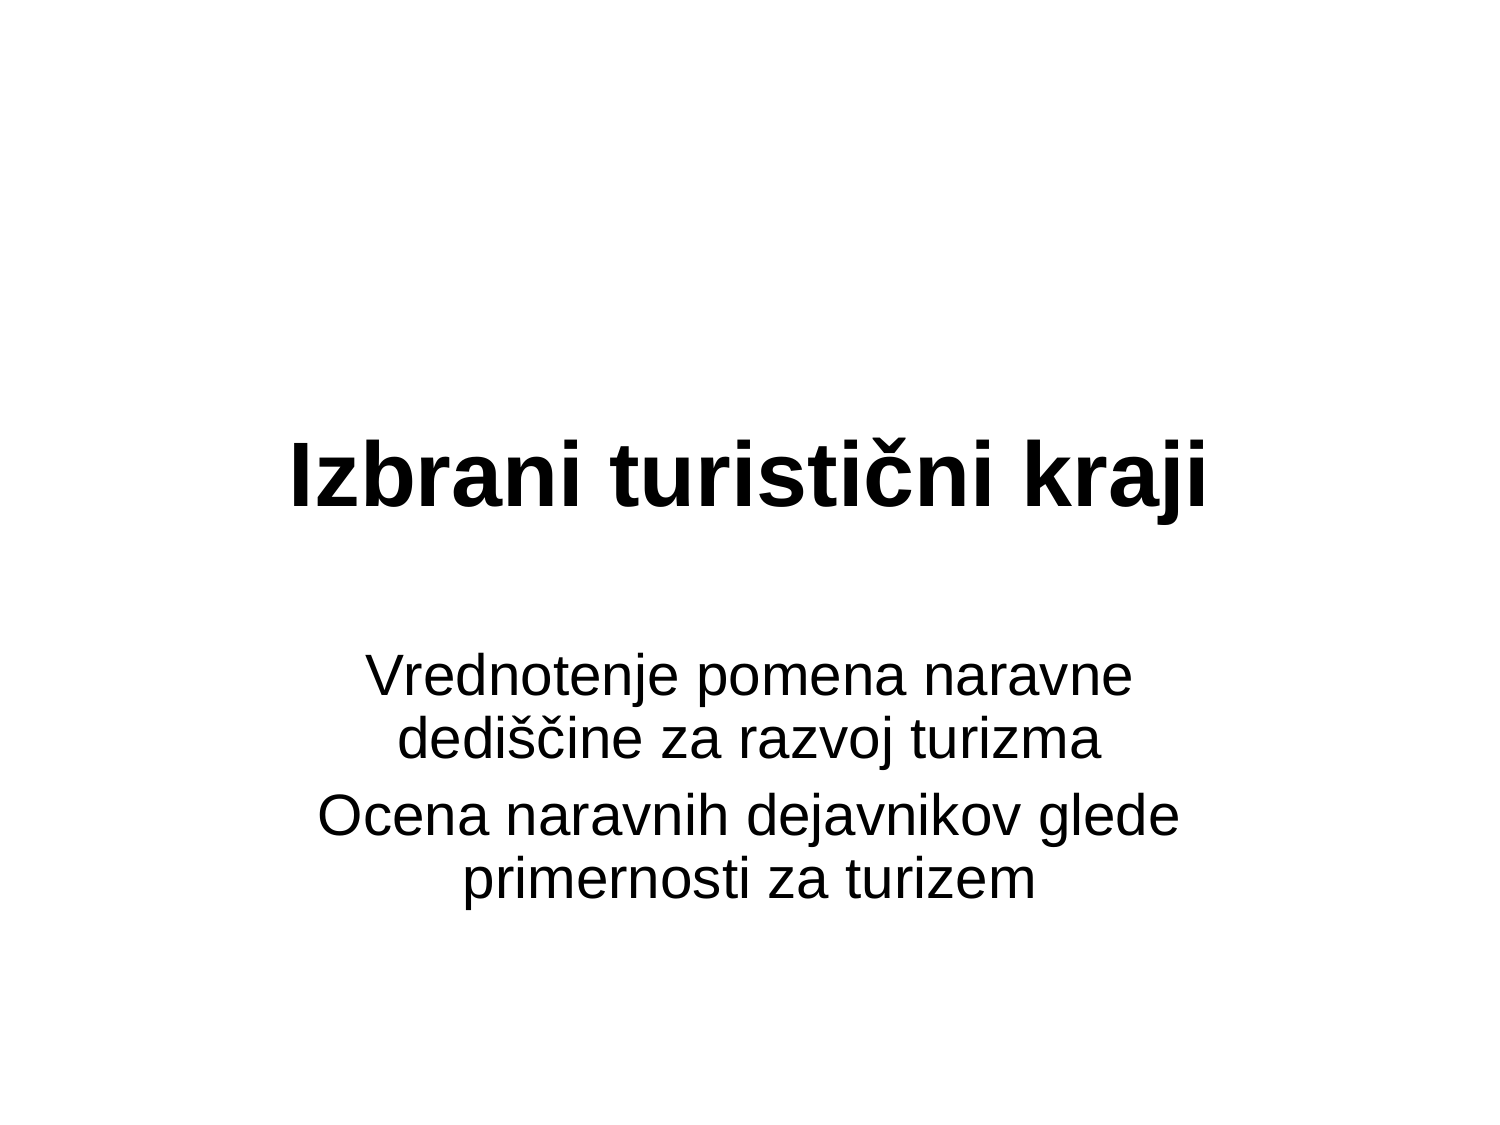

# Izbrani turistični kraji
Vrednotenje pomena naravne dediščine za razvoj turizma
Ocena naravnih dejavnikov glede primernosti za turizem